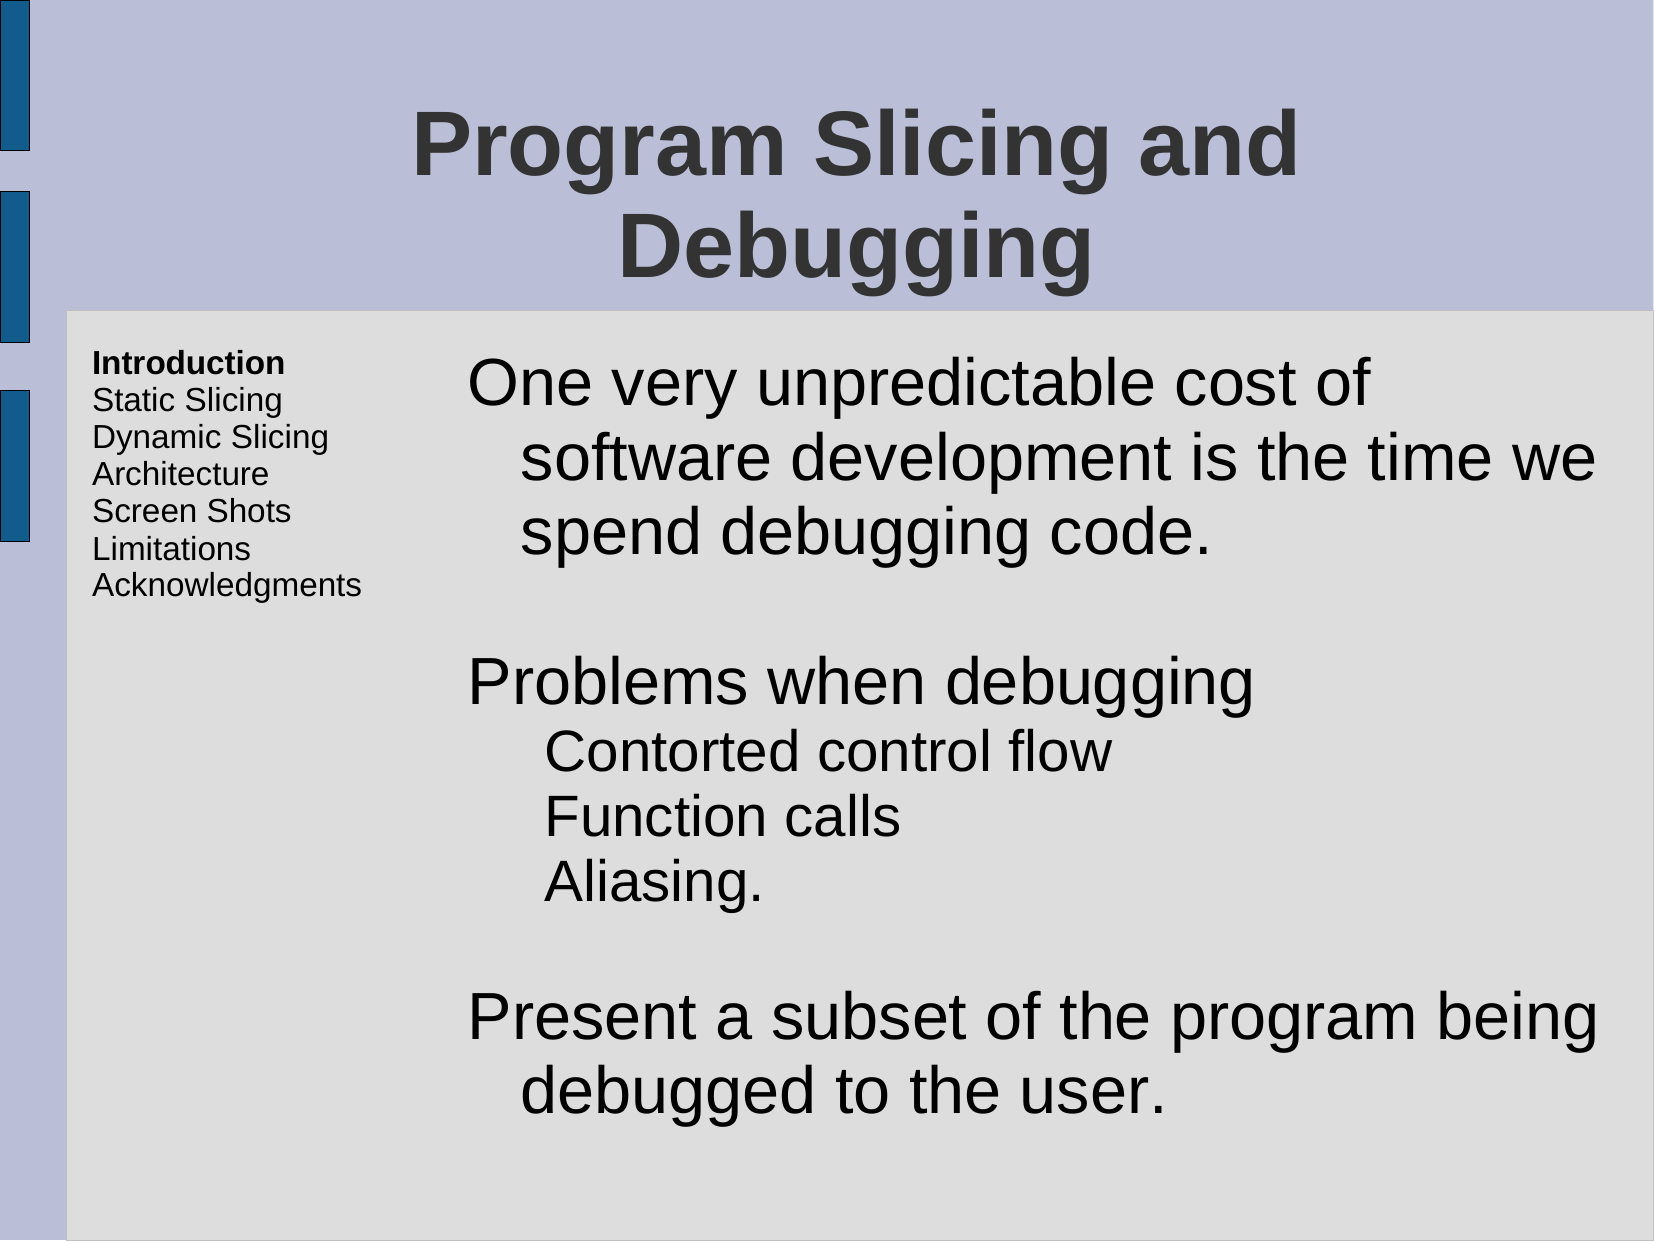

# Program Slicing and Debugging
Introduction
Static Slicing
Dynamic Slicing
Architecture
Screen Shots
Limitations
Acknowledgments
One very unpredictable cost of software development is the time we spend debugging code.
Problems when debugging
Contorted control flow
Function calls
Aliasing.
Present a subset of the program being debugged to the user.